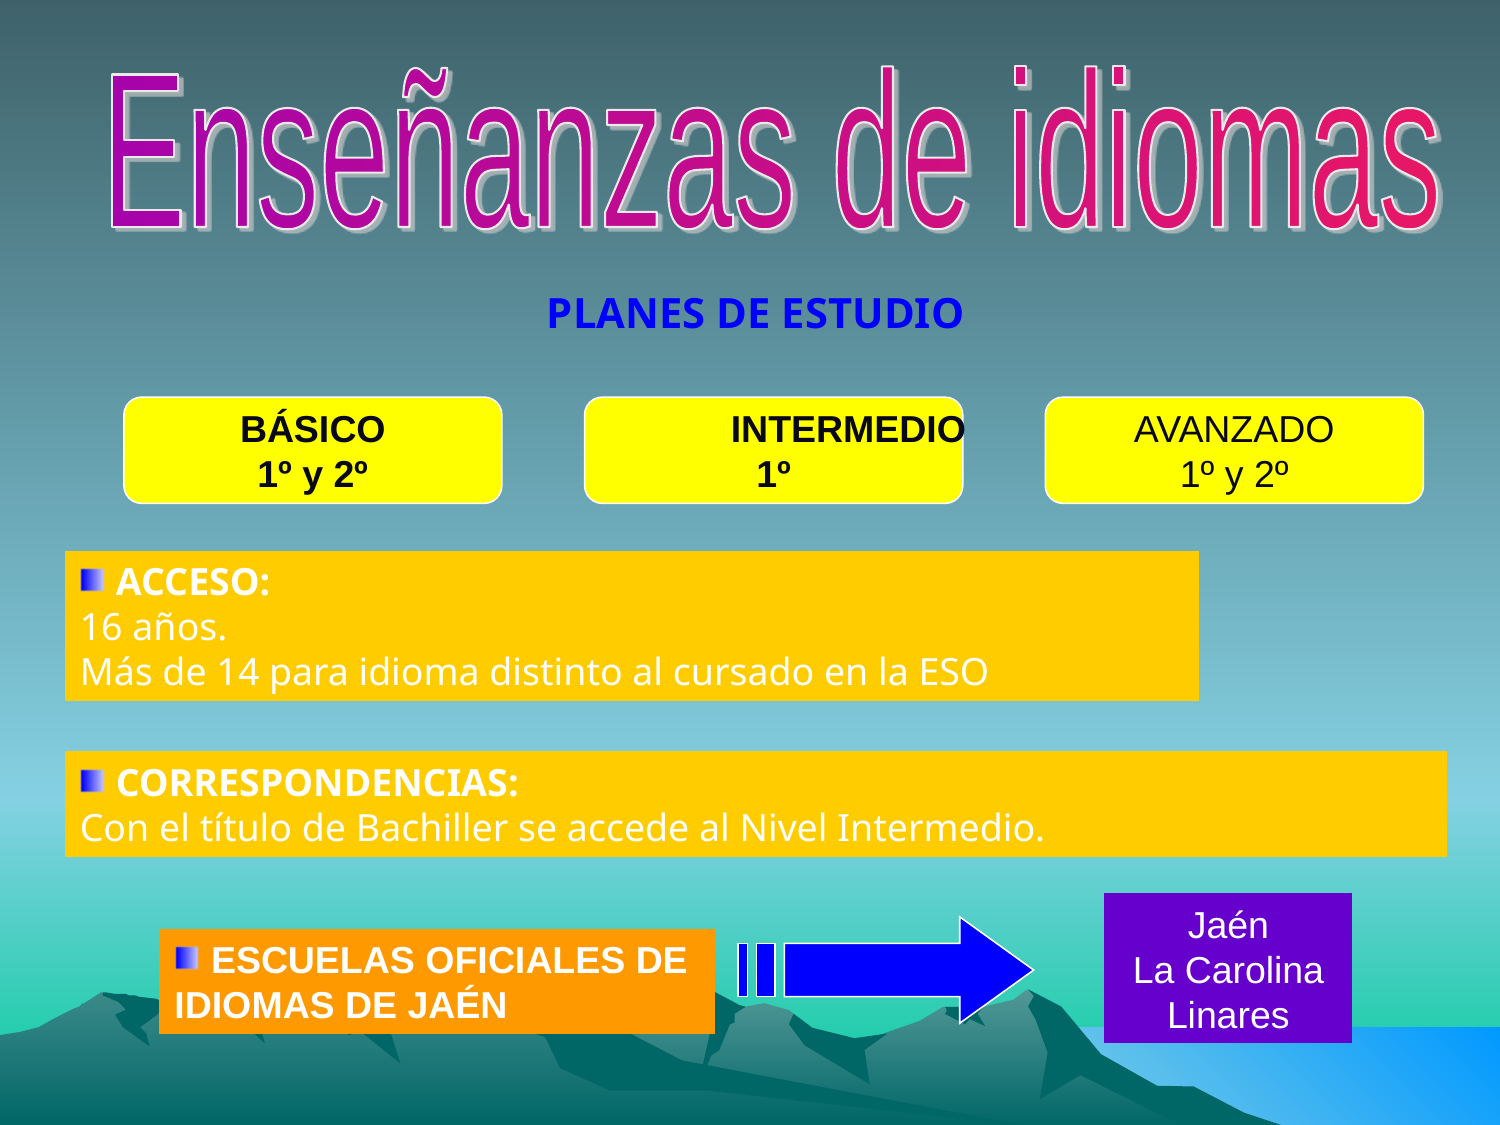

Enseñanzas de idiomas
PLANES DE ESTUDIO
BÁSICO
1º y 2º
INTERMEDIO
1º
AVANZADO
1º y 2º
 ACCESO:
16 años.
Más de 14 para idioma distinto al cursado en la ESO
 CORRESPONDENCIAS:
Con el título de Bachiller se accede al Nivel Intermedio.
Jaén
La Carolina
Linares
 ESCUELAS OFICIALES DE
IDIOMAS DE JAÉN